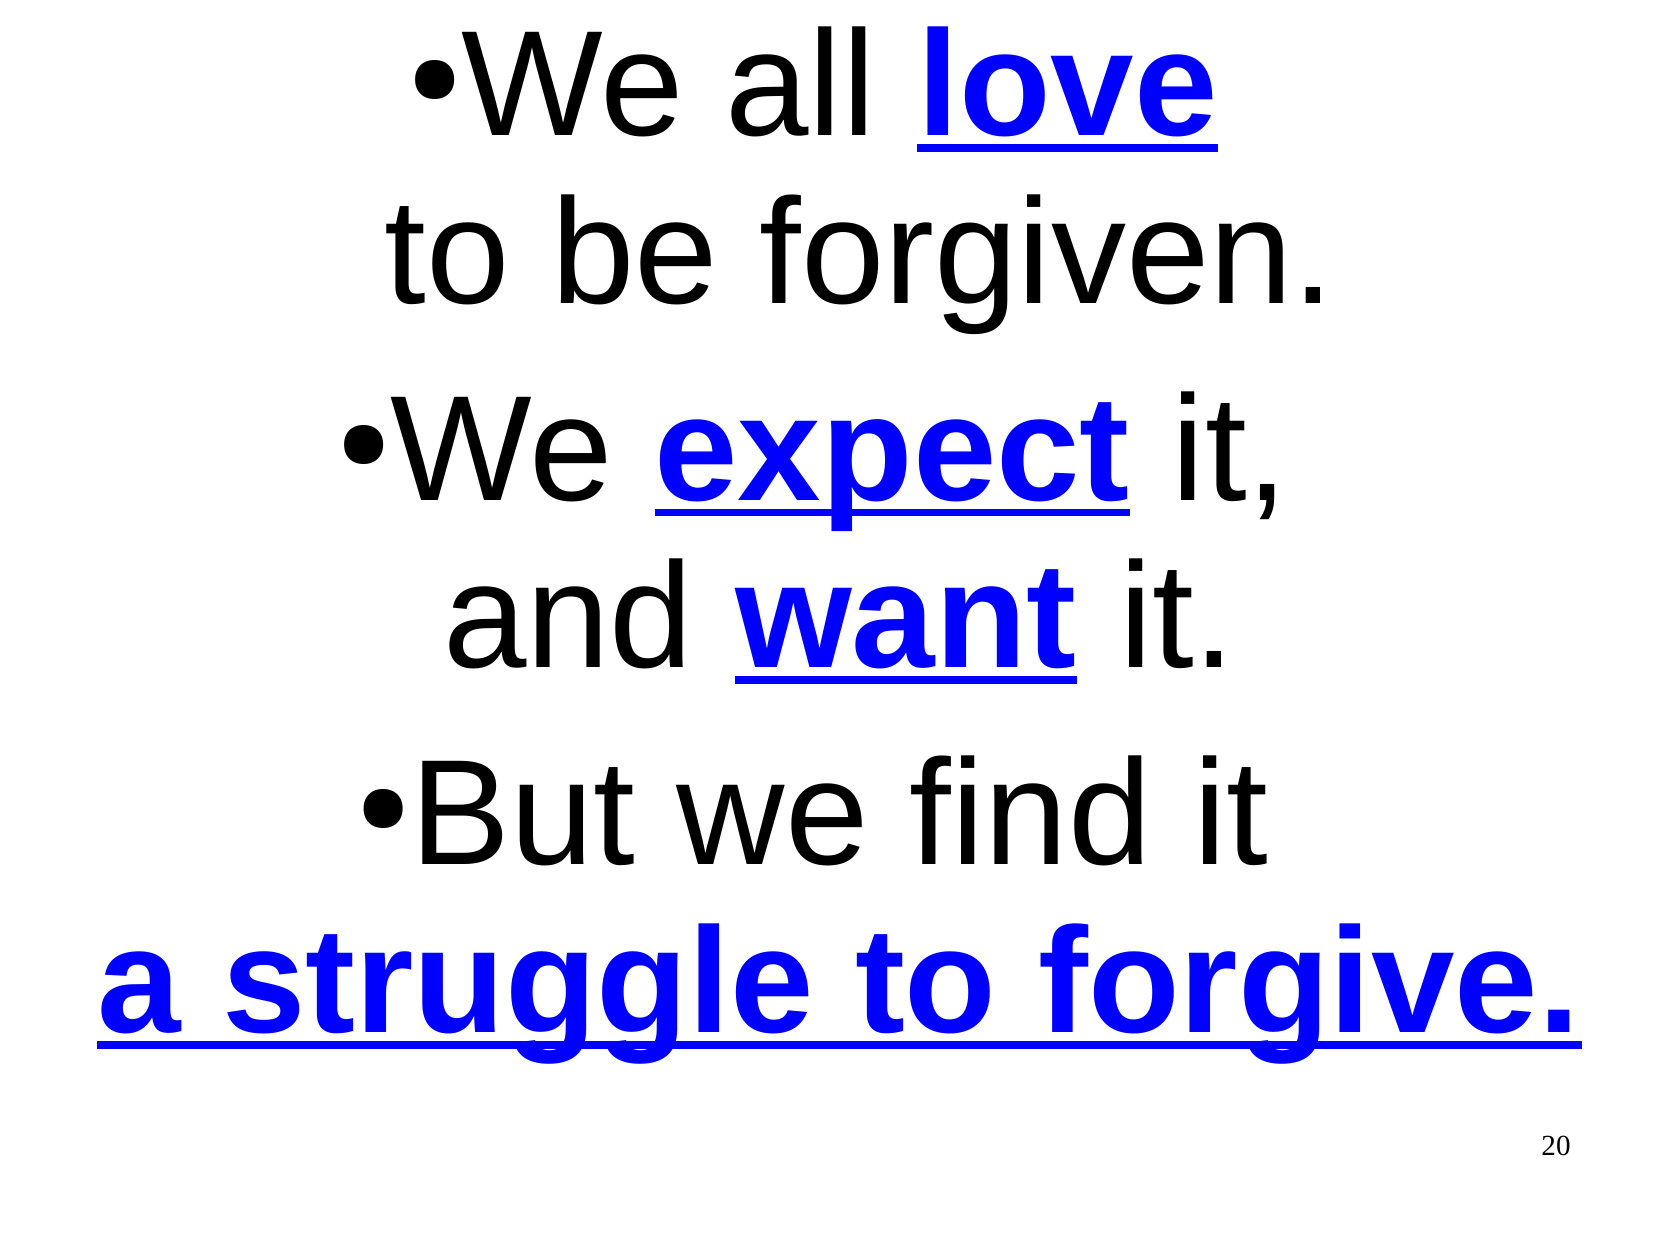

# We all love to be forgiven.
We expect it,
and want it.
But we find it
a struggle to forgive.
20